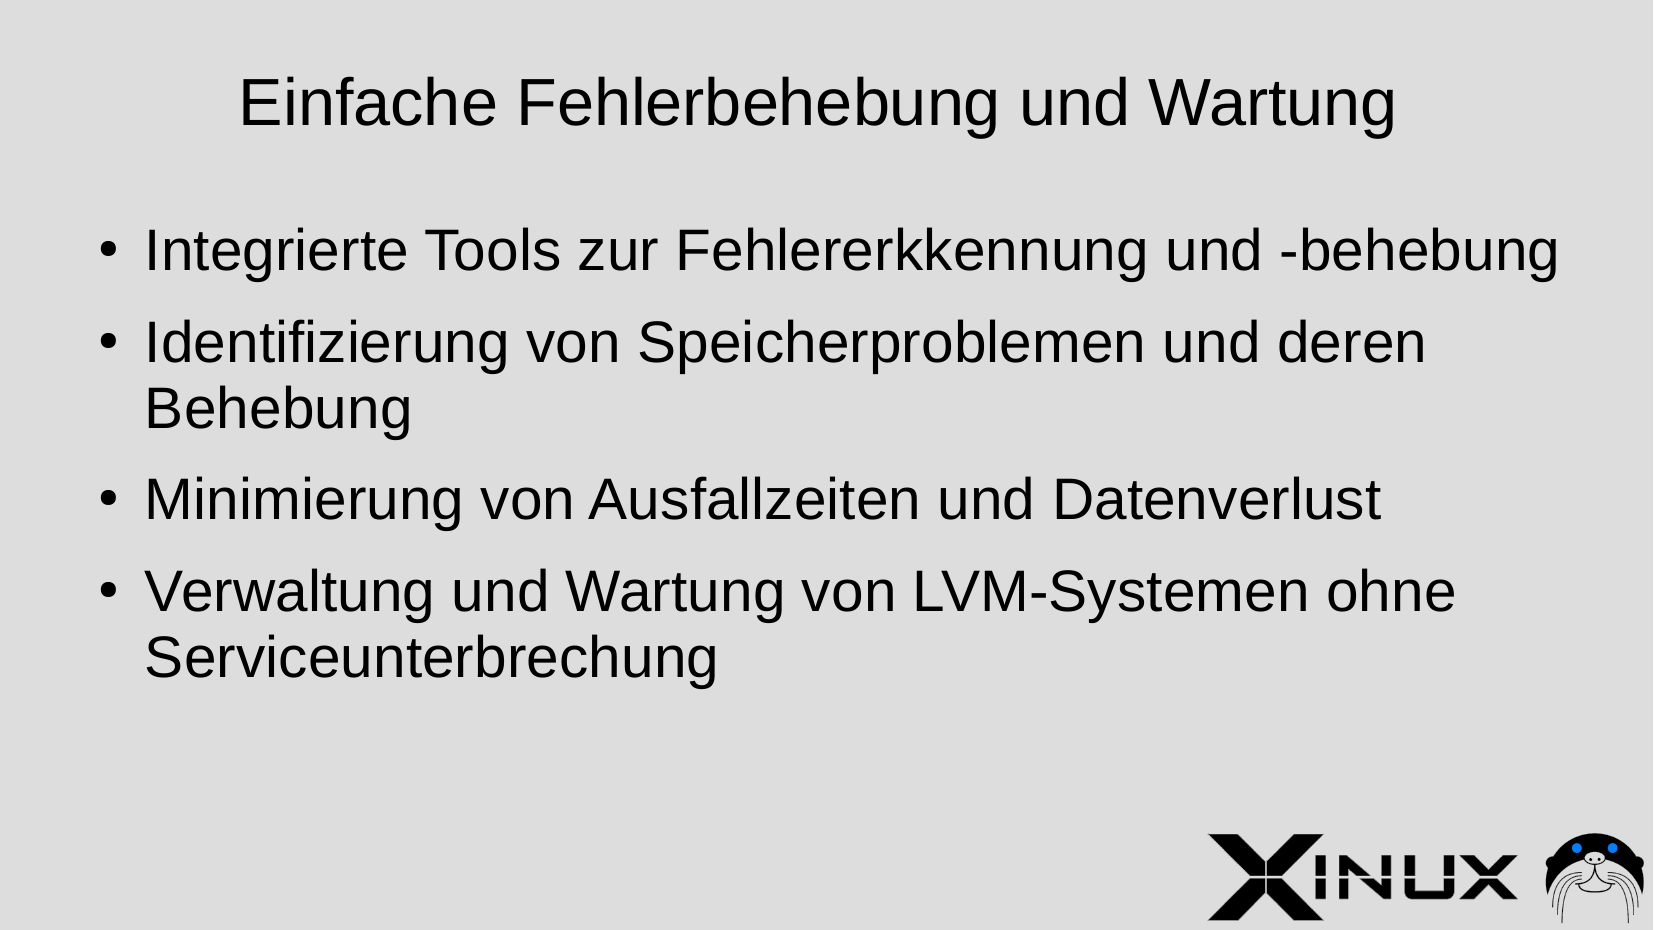

# Einfache Fehlerbehebung und Wartung
Integrierte Tools zur Fehlererkkennung und -behebung
Identifizierung von Speicherproblemen und deren Behebung
Minimierung von Ausfallzeiten und Datenverlust
Verwaltung und Wartung von LVM-Systemen ohne Serviceunterbrechung